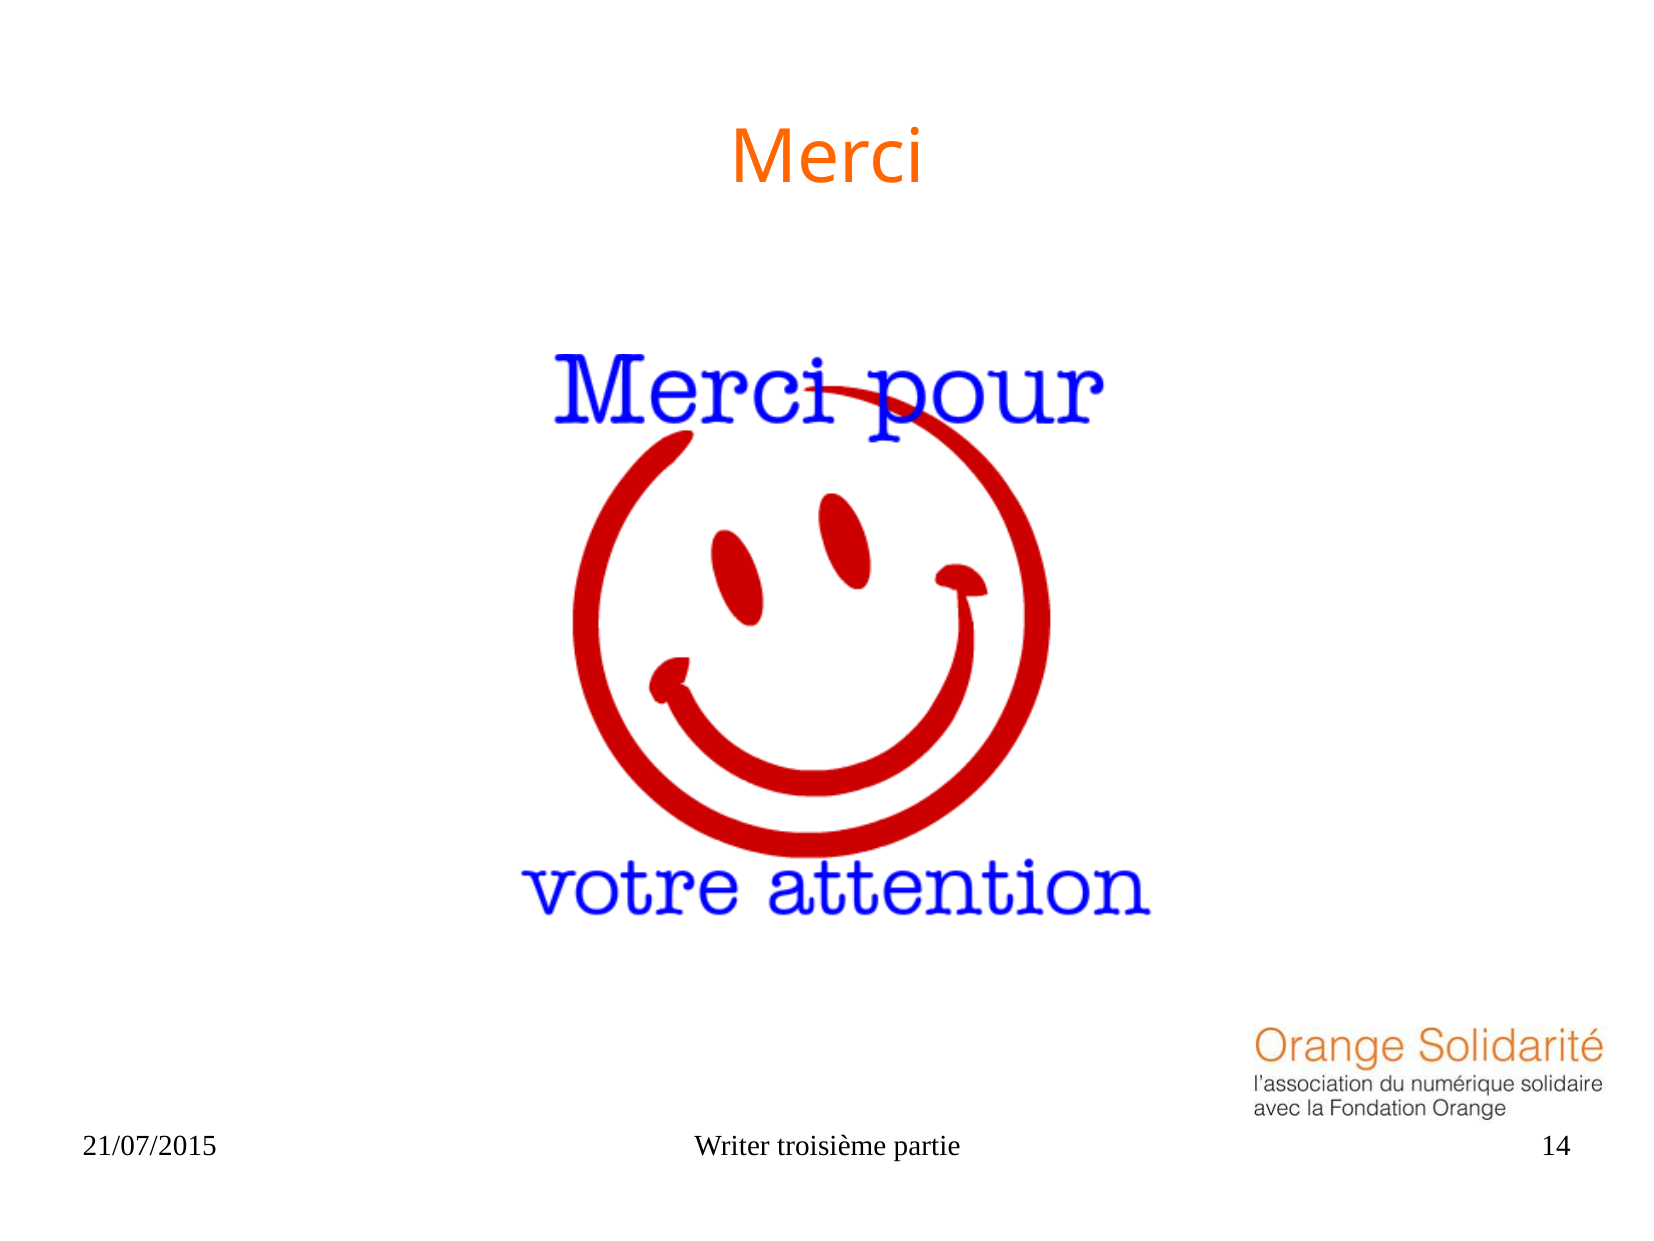

# Merci
21/07/2015
Writer troisième partie
14